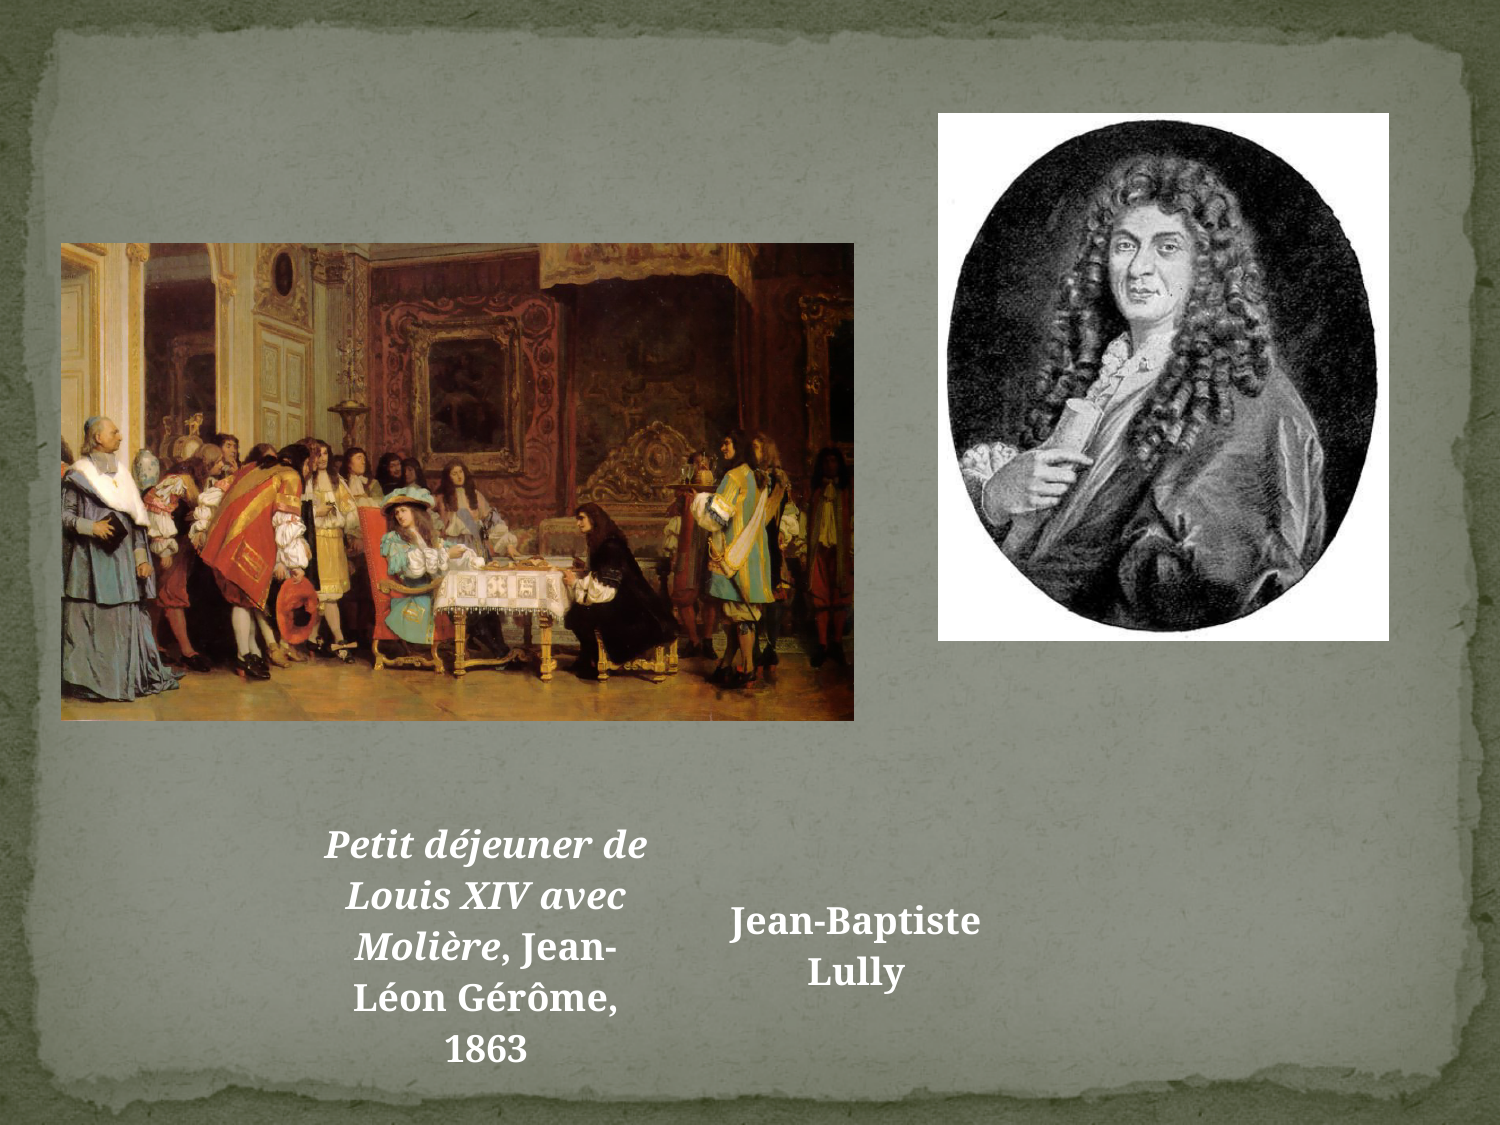

| Petit déjeuner de Louis XIV avec Molière, Jean-Léon Gérôme, 1863 | Jean-Baptiste Lully |
| --- | --- |